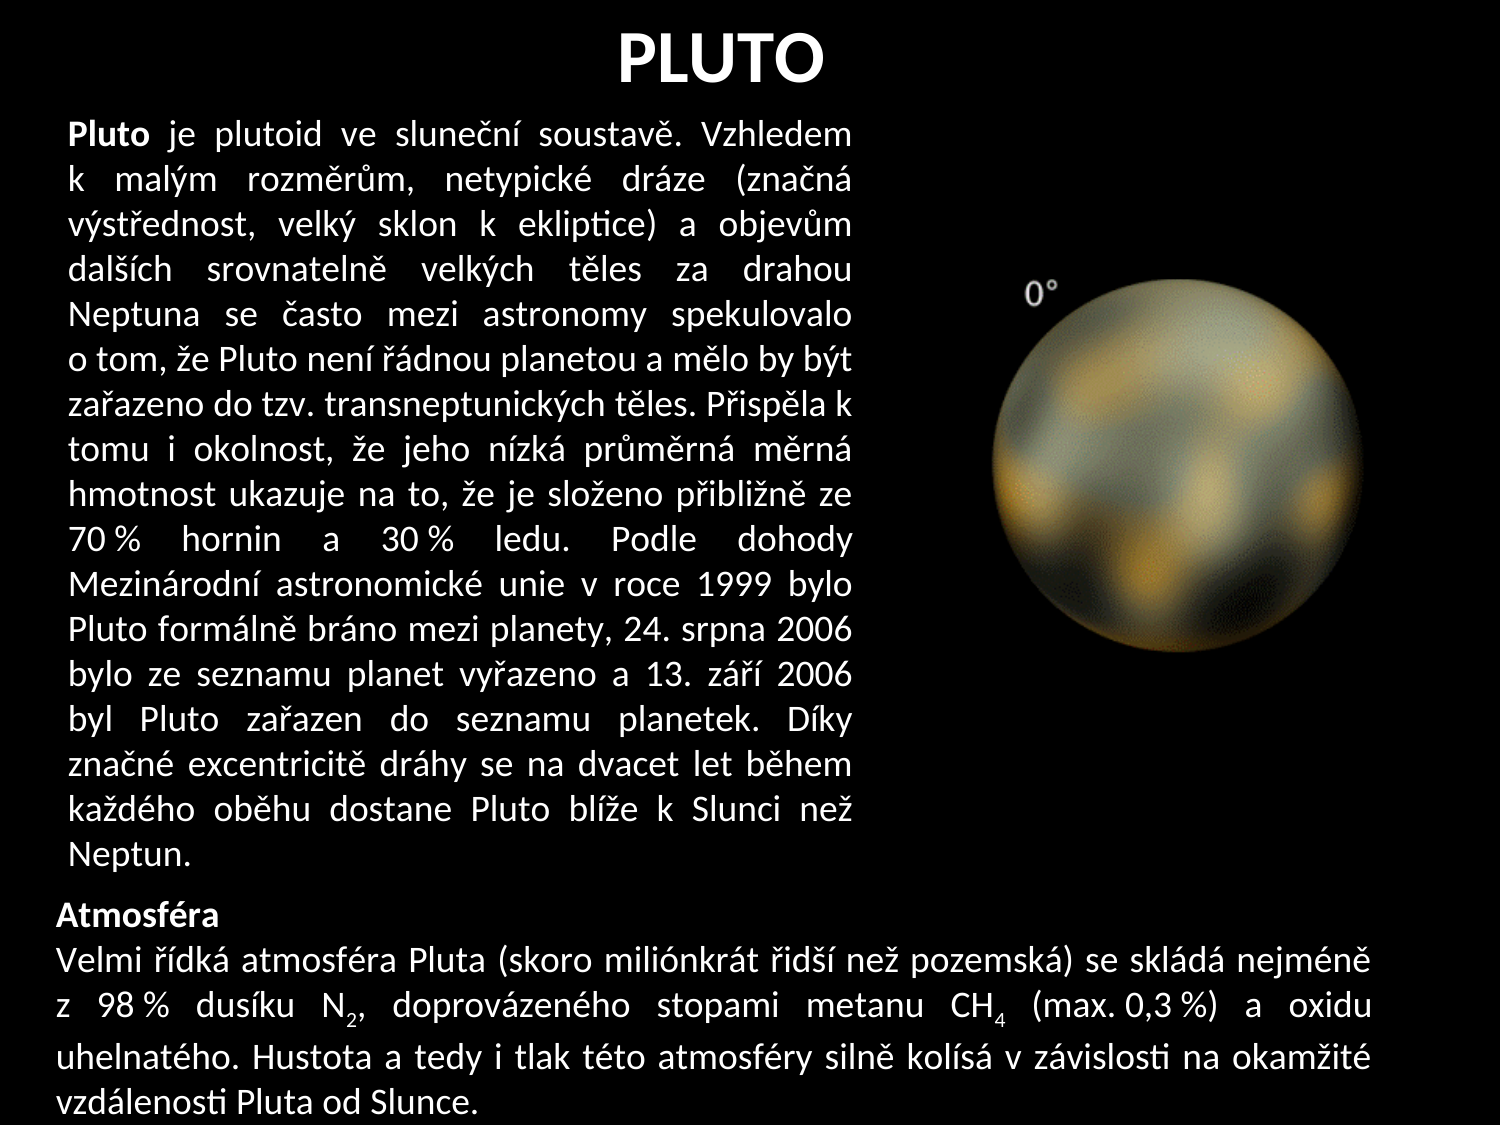

PLUTO
Pluto je plutoid ve sluneční soustavě. Vzhledem
k malým rozměrům, netypické dráze (značná výstřednost, velký sklon k ekliptice) a objevům dalších srovnatelně velkých těles za drahou Neptuna se často mezi astronomy spekulovalo
o tom, že Pluto není řádnou planetou a mělo by být zařazeno do tzv. transneptunických těles. Přispěla k tomu i okolnost, že jeho nízká průměrná měrná hmotnost ukazuje na to, že je složeno přibližně ze 70 % hornin a 30 % ledu. Podle dohody Mezinárodní astronomické unie v roce 1999 bylo Pluto formálně bráno mezi planety, 24. srpna 2006 bylo ze seznamu planet vyřazeno a 13. září 2006 byl Pluto zařazen do seznamu planetek. Díky značné excentricitě dráhy se na dvacet let během každého oběhu dostane Pluto blíže k Slunci než Neptun.
Atmosféra
Velmi řídká atmosféra Pluta (skoro miliónkrát řidší než pozemská) se skládá nejméně
z 98 % dusíku N2, doprovázeného stopami metanu CH4 (max. 0,3 %) a oxidu uhelnatého. Hustota a tedy i tlak této atmosféry silně kolísá v závislosti na okamžité vzdálenosti Pluta od Slunce.